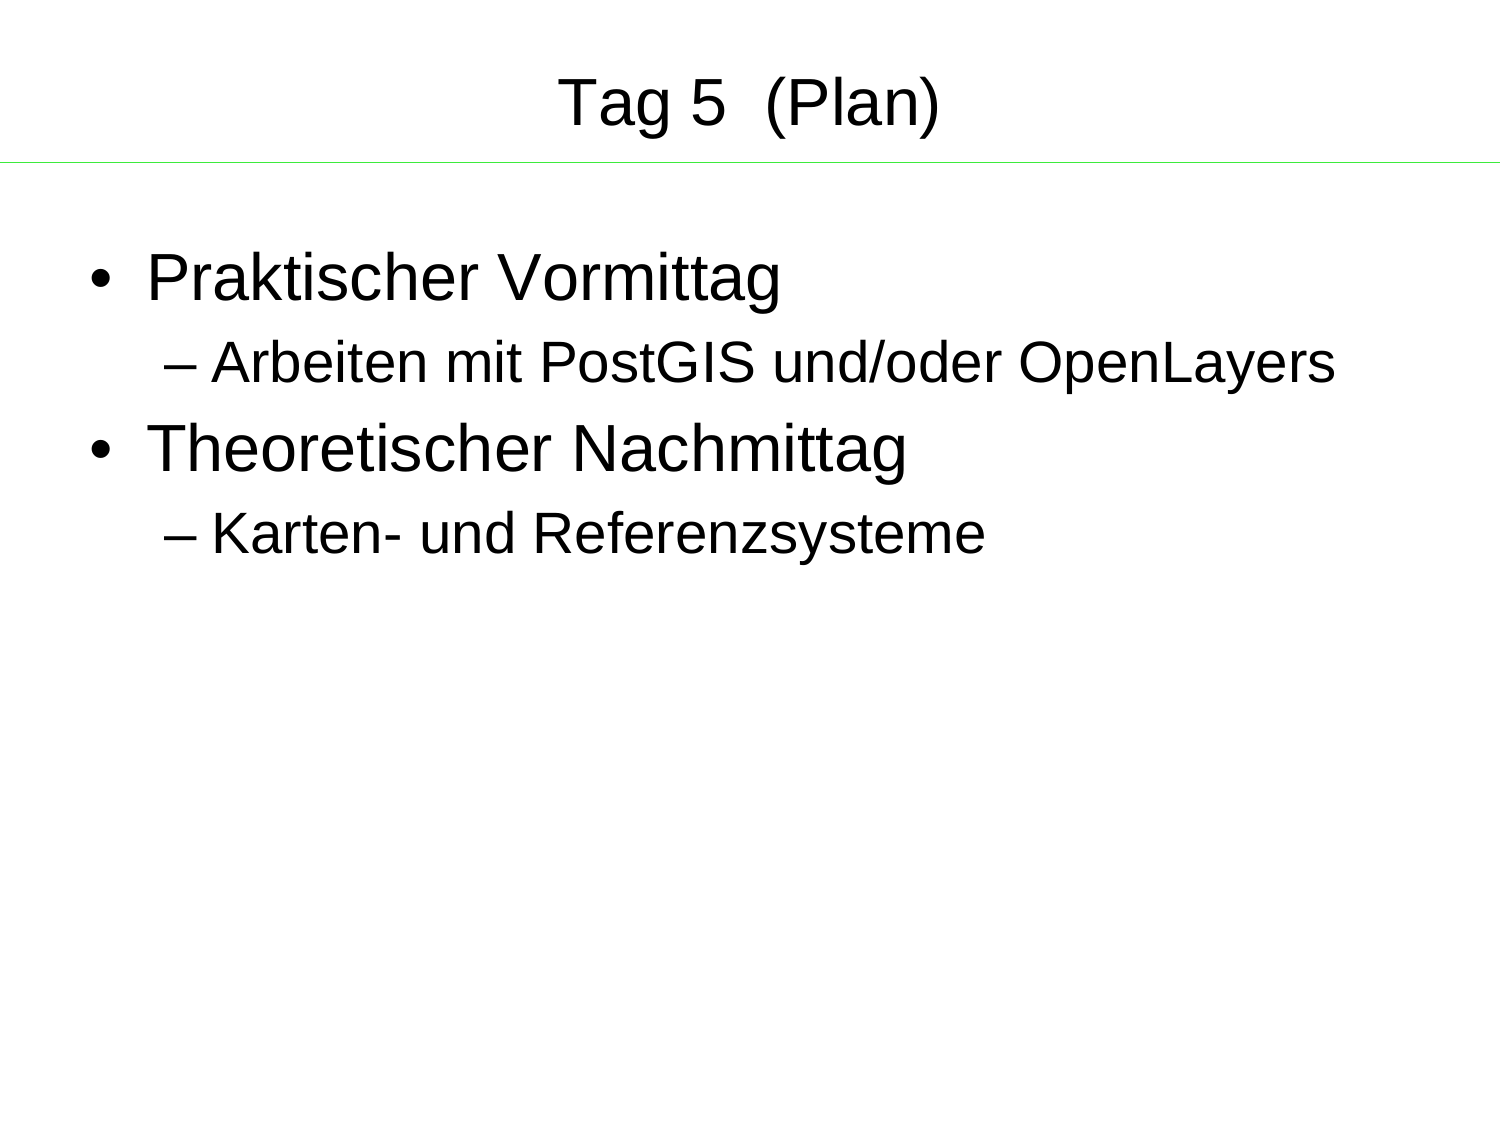

# Tag 5 (Plan)
Praktischer Vormittag
Arbeiten mit PostGIS und/oder OpenLayers
Theoretischer Nachmittag
Karten- und Referenzsysteme